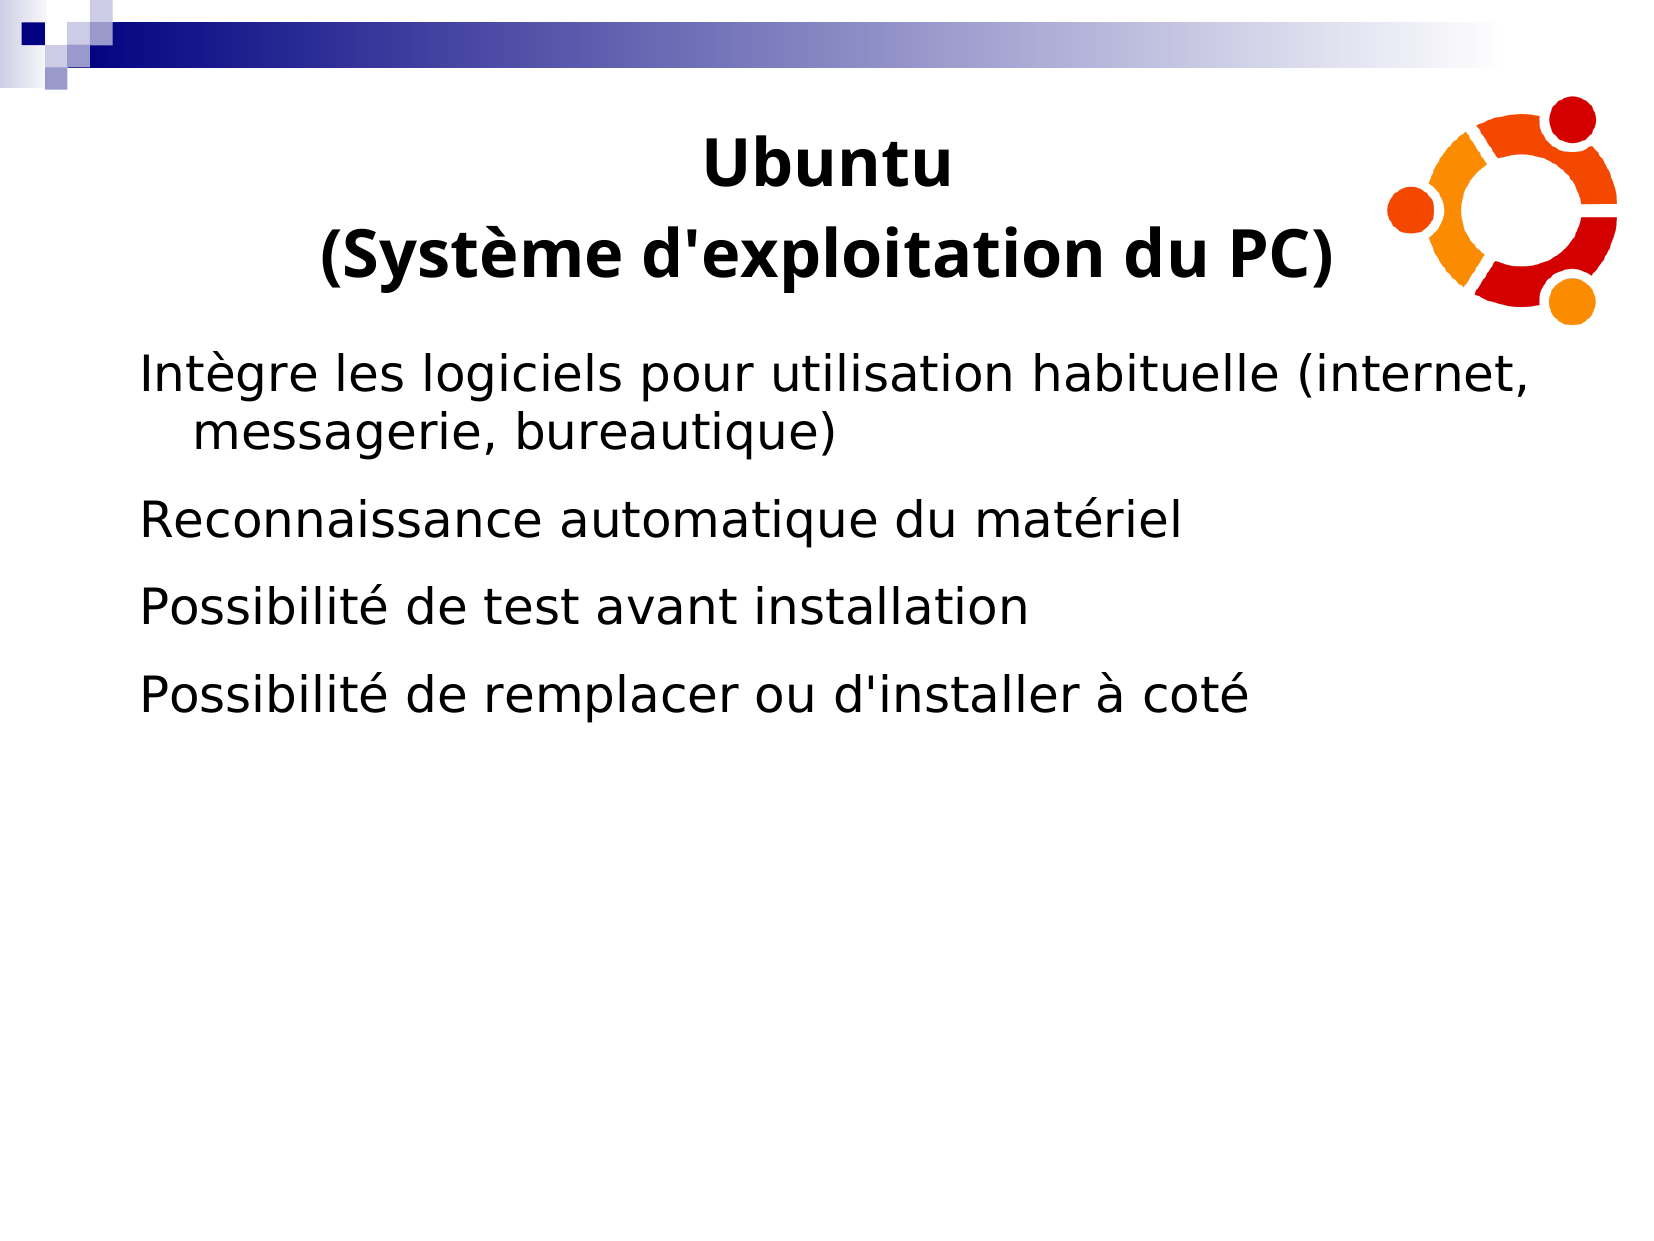

# Ubuntu (Système d'exploitation du PC)
Intègre les logiciels pour utilisation habituelle (internet, messagerie, bureautique)
Reconnaissance automatique du matériel
Possibilité de test avant installation
Possibilité de remplacer ou d'installer à coté